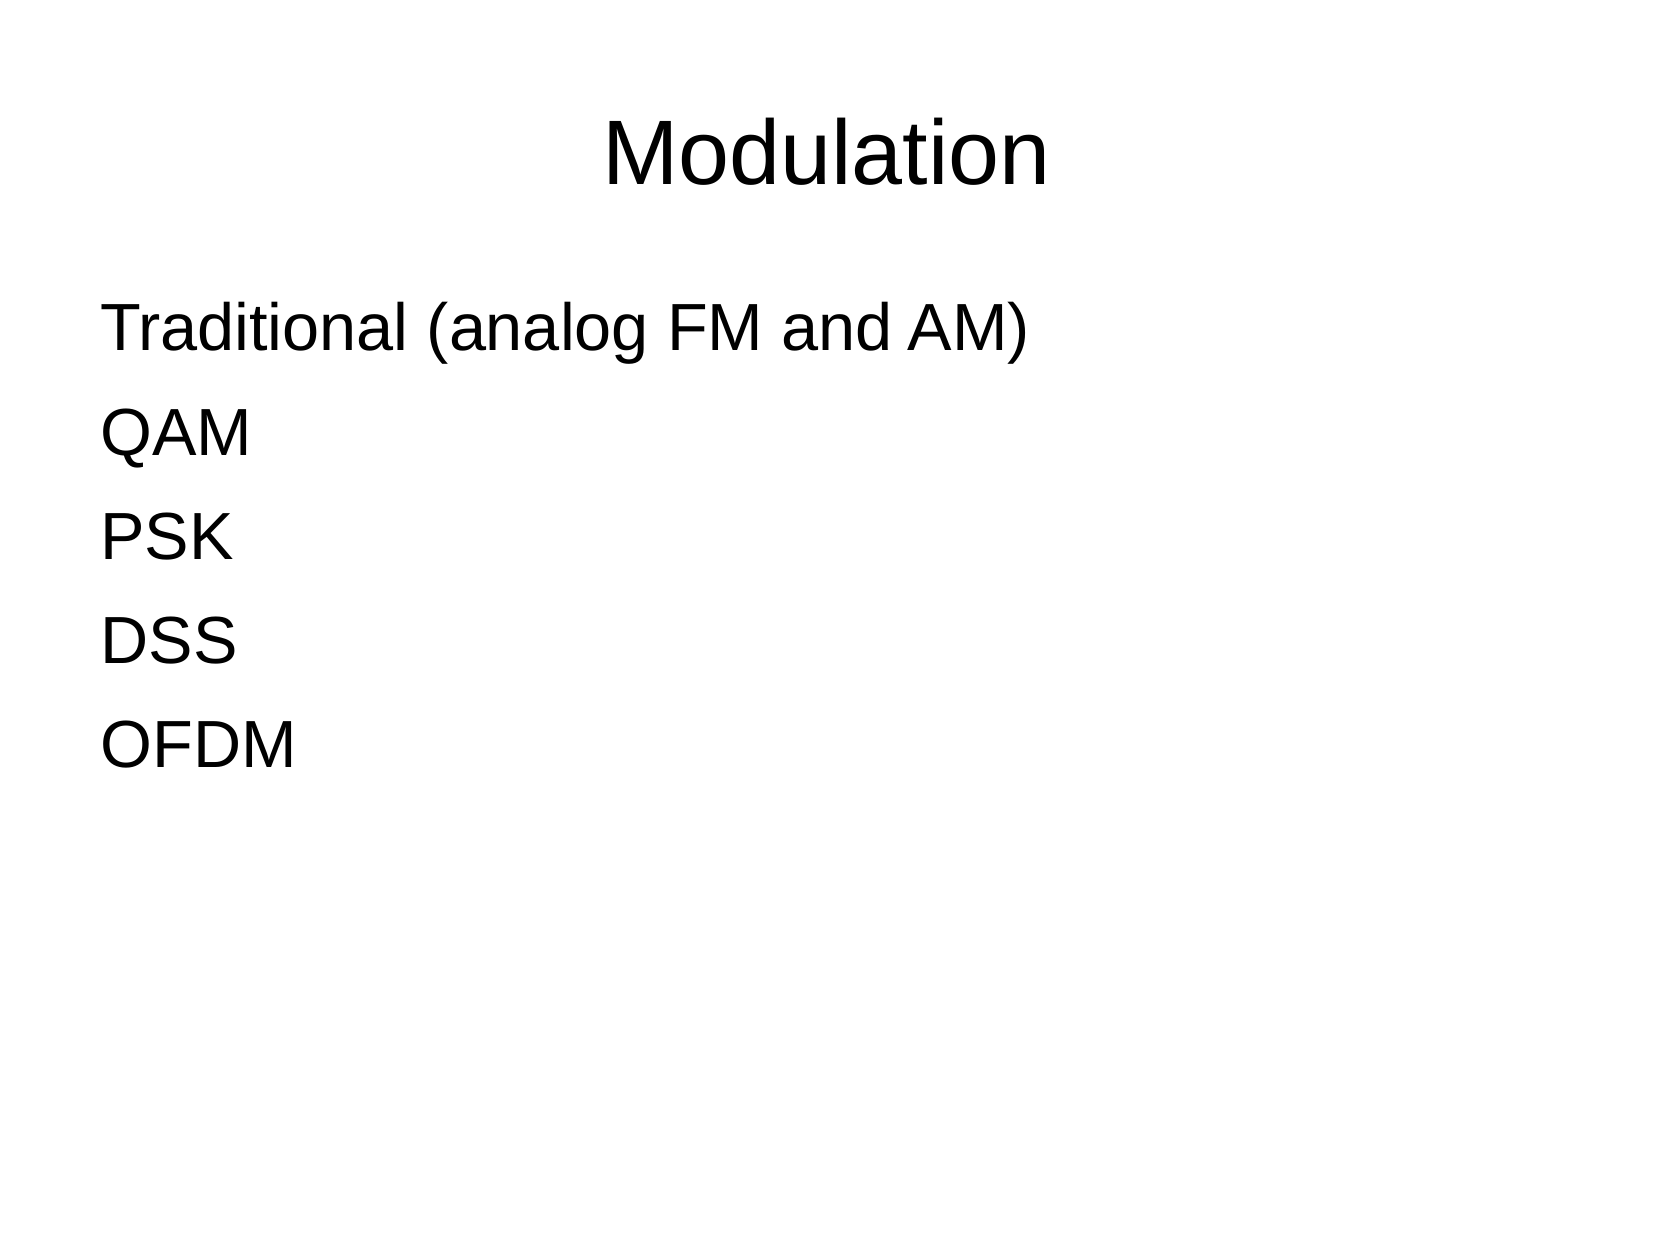

# Modulation
Traditional (analog FM and AM)
QAM
PSK
DSS
OFDM